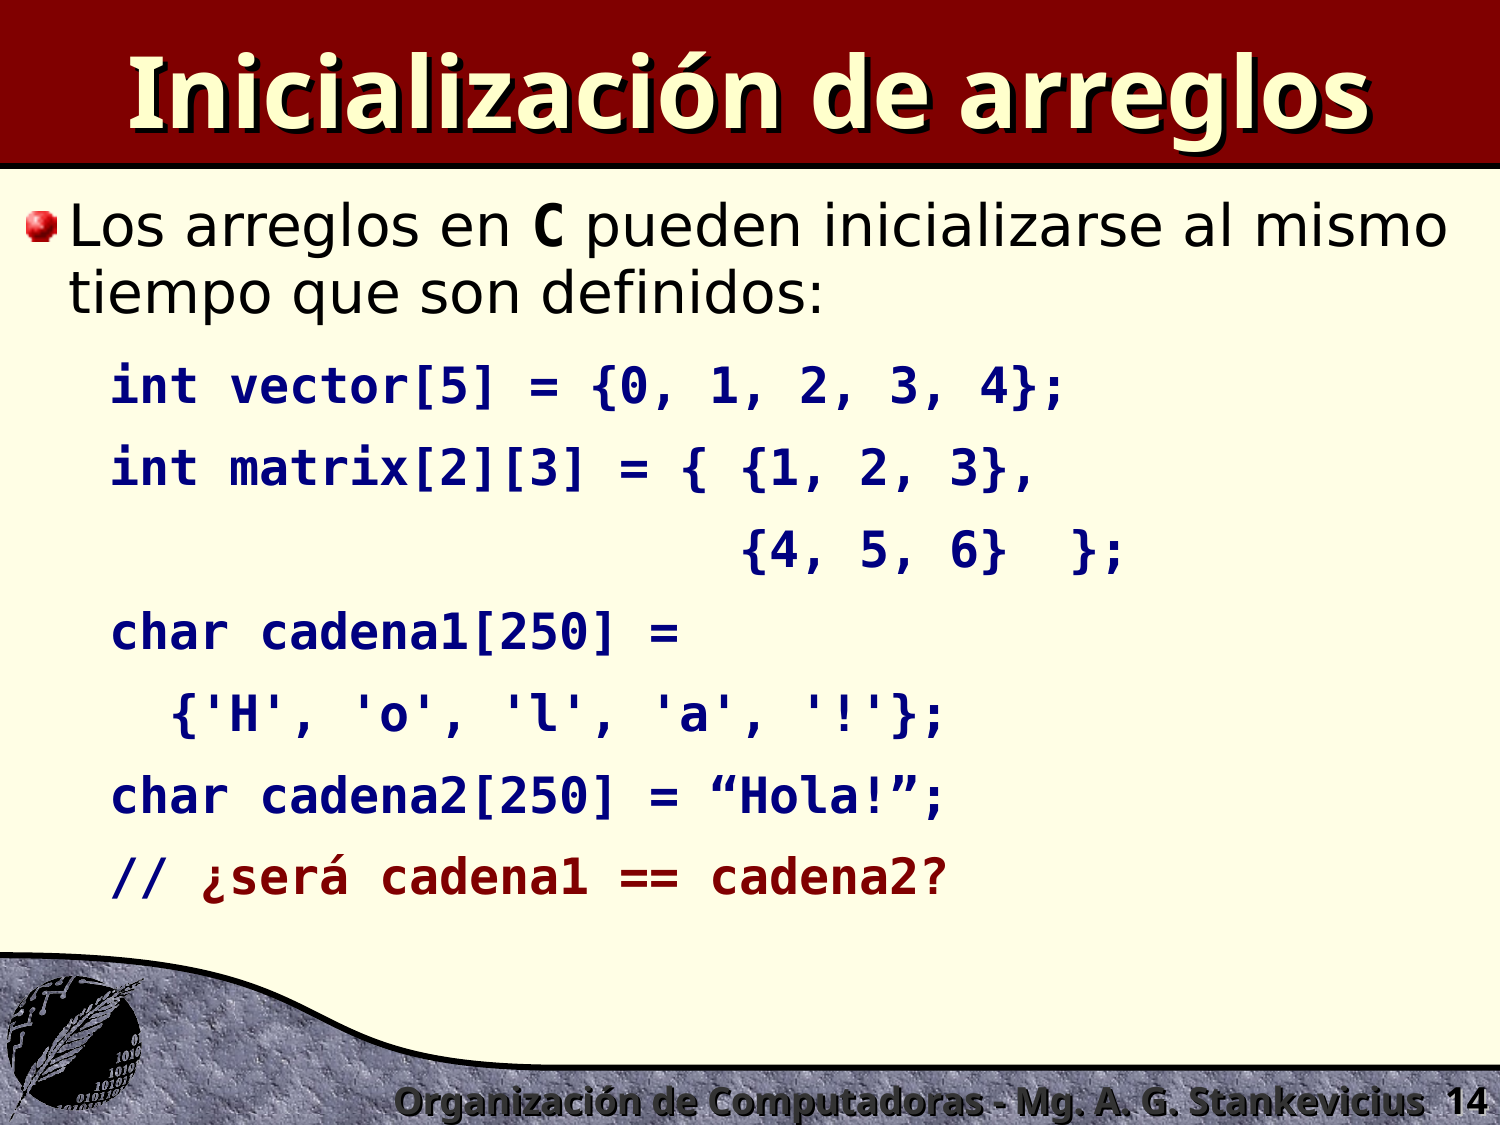

# Inicialización de arreglos
Los arreglos en C pueden inicializarse al mismo tiempo que son definidos:
int vector[5] = {0, 1, 2, 3, 4};
int matrix[2][3] = { {1, 2, 3},
 {4, 5, 6} };
char cadena1[250] =
 {'H', 'o', 'l', 'a', '!'};
char cadena2[250] = “Hola!”;
// ¿será cadena1 == cadena2?
14